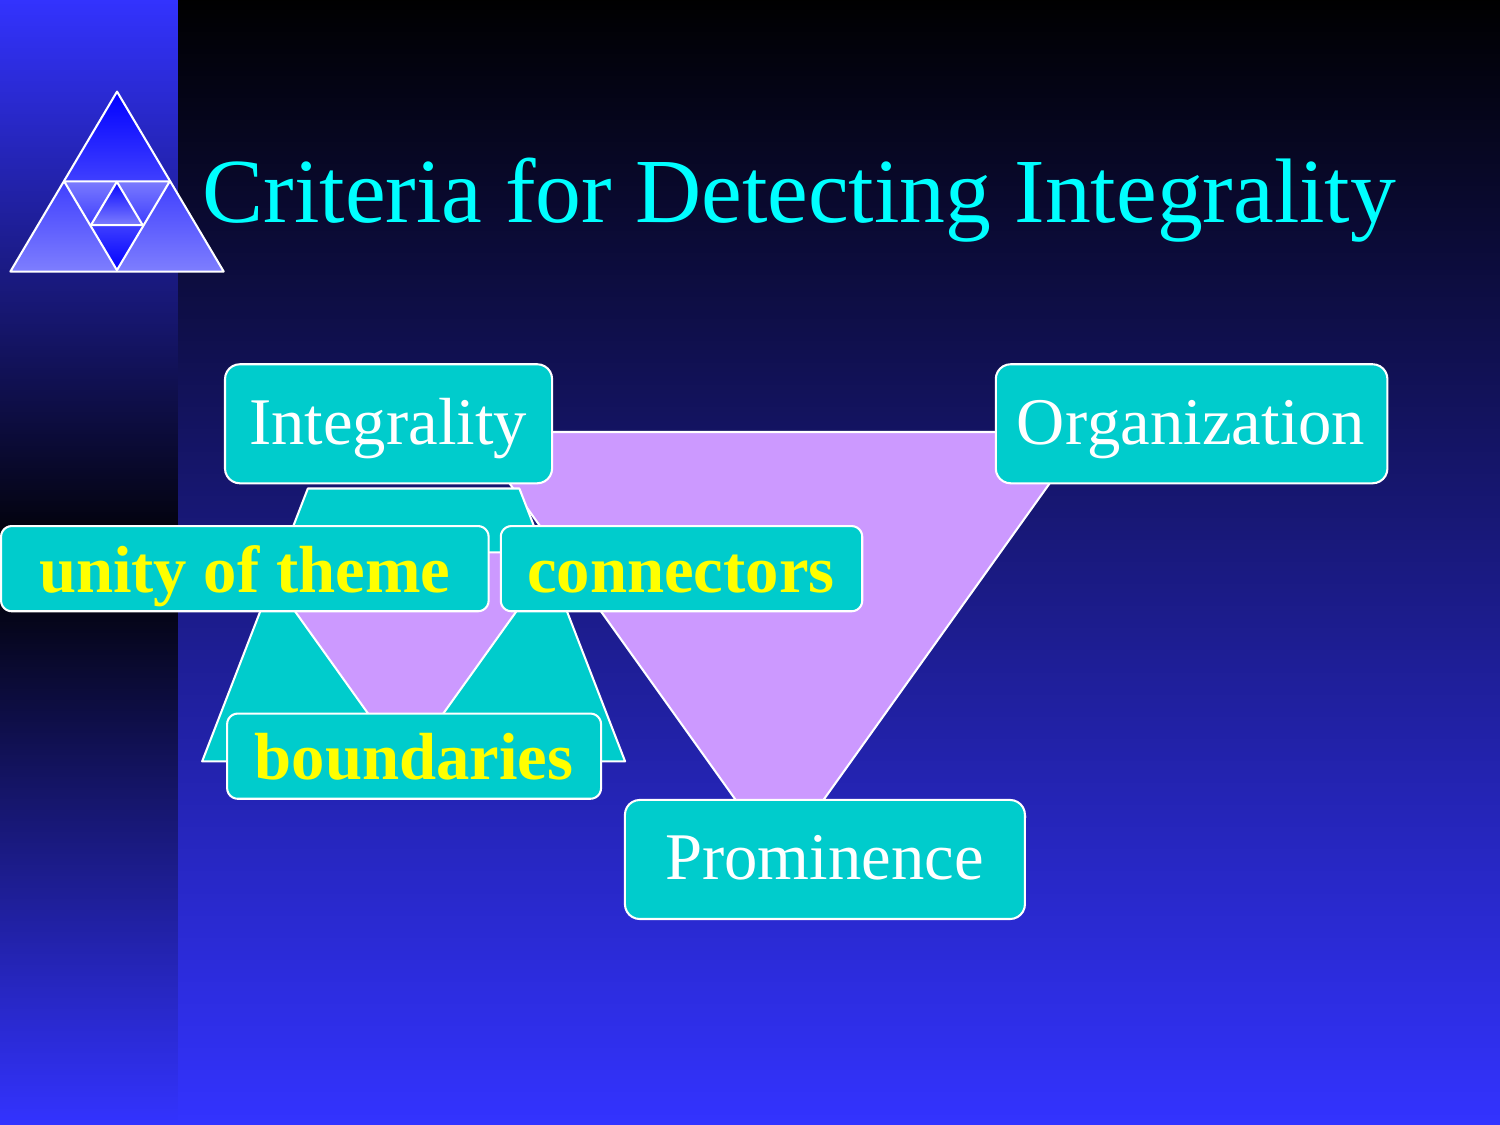

# Criteria for Detecting Integrality
Integrality
Organization
unity of theme
connectors
boundaries
Prominence